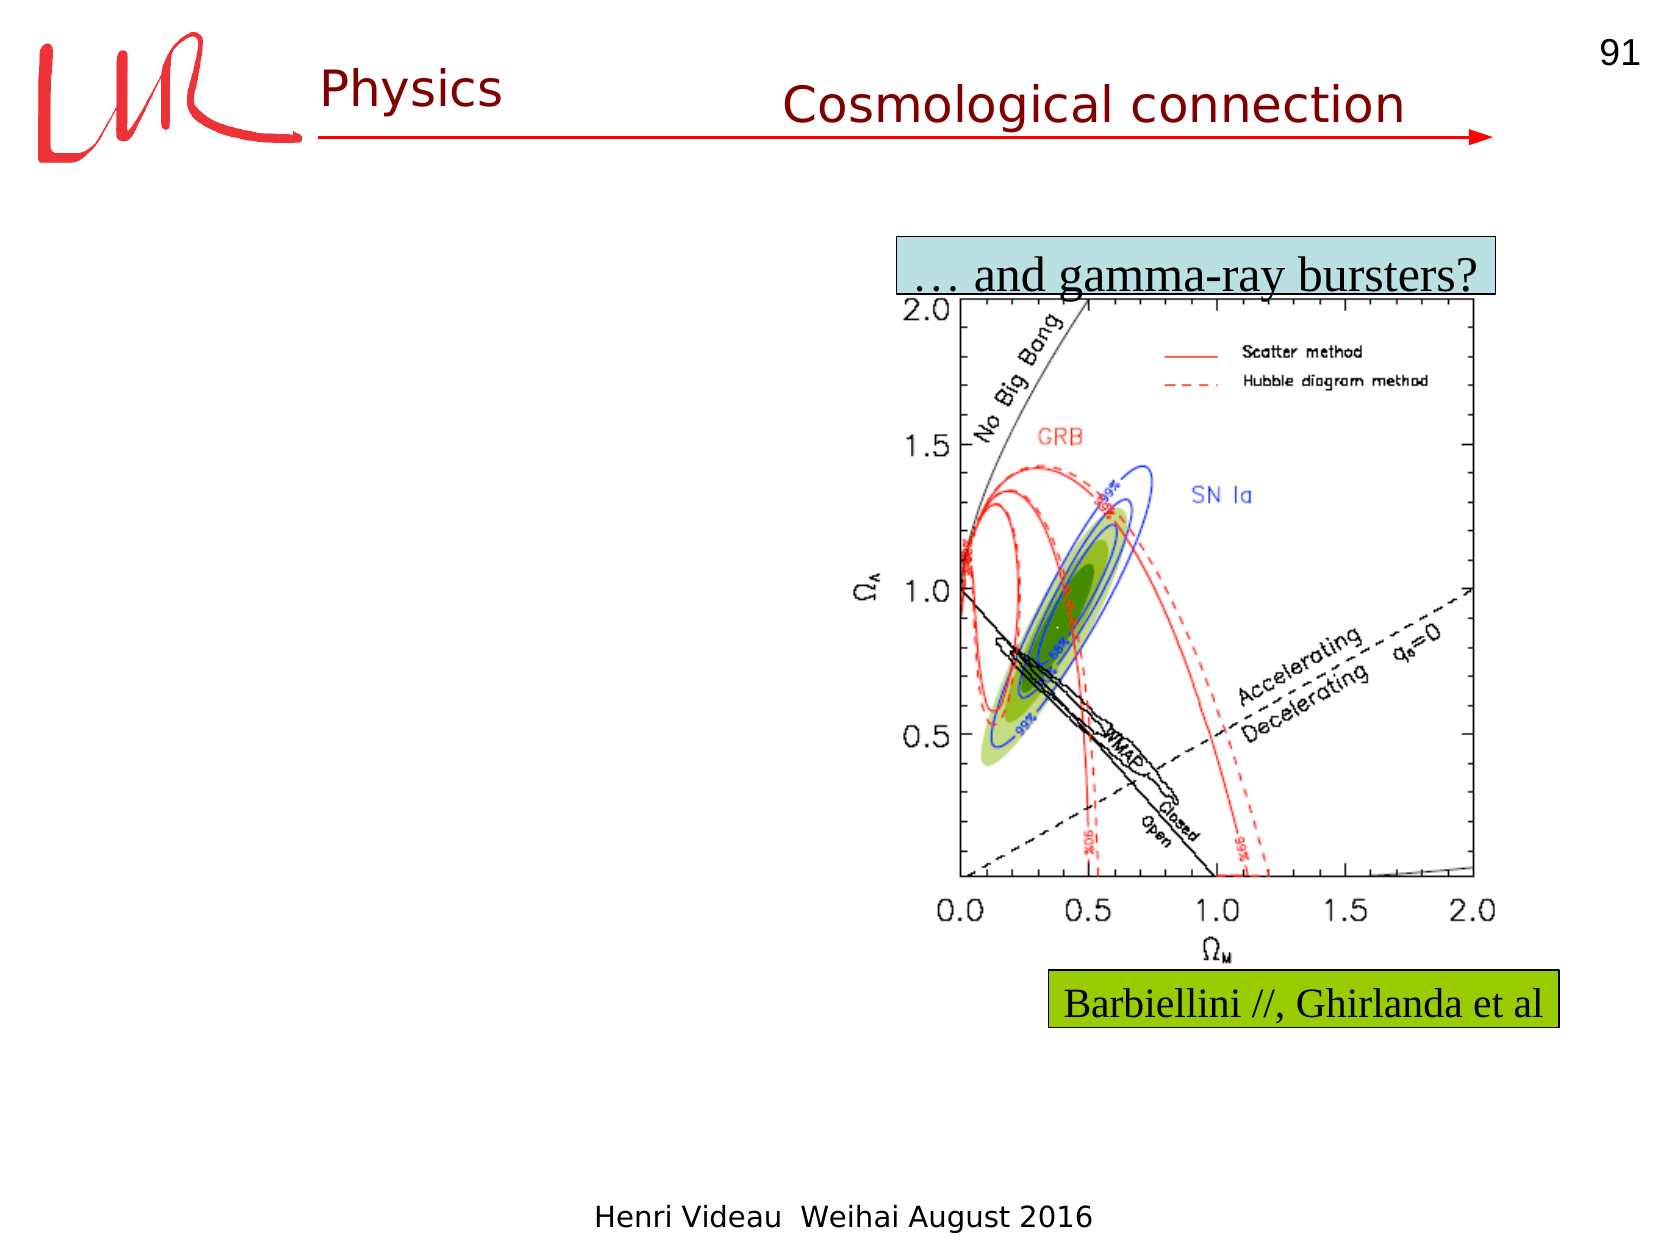

Cosmological connection
… and gamma-ray bursters?
Barbiellini //, Ghirlanda et al